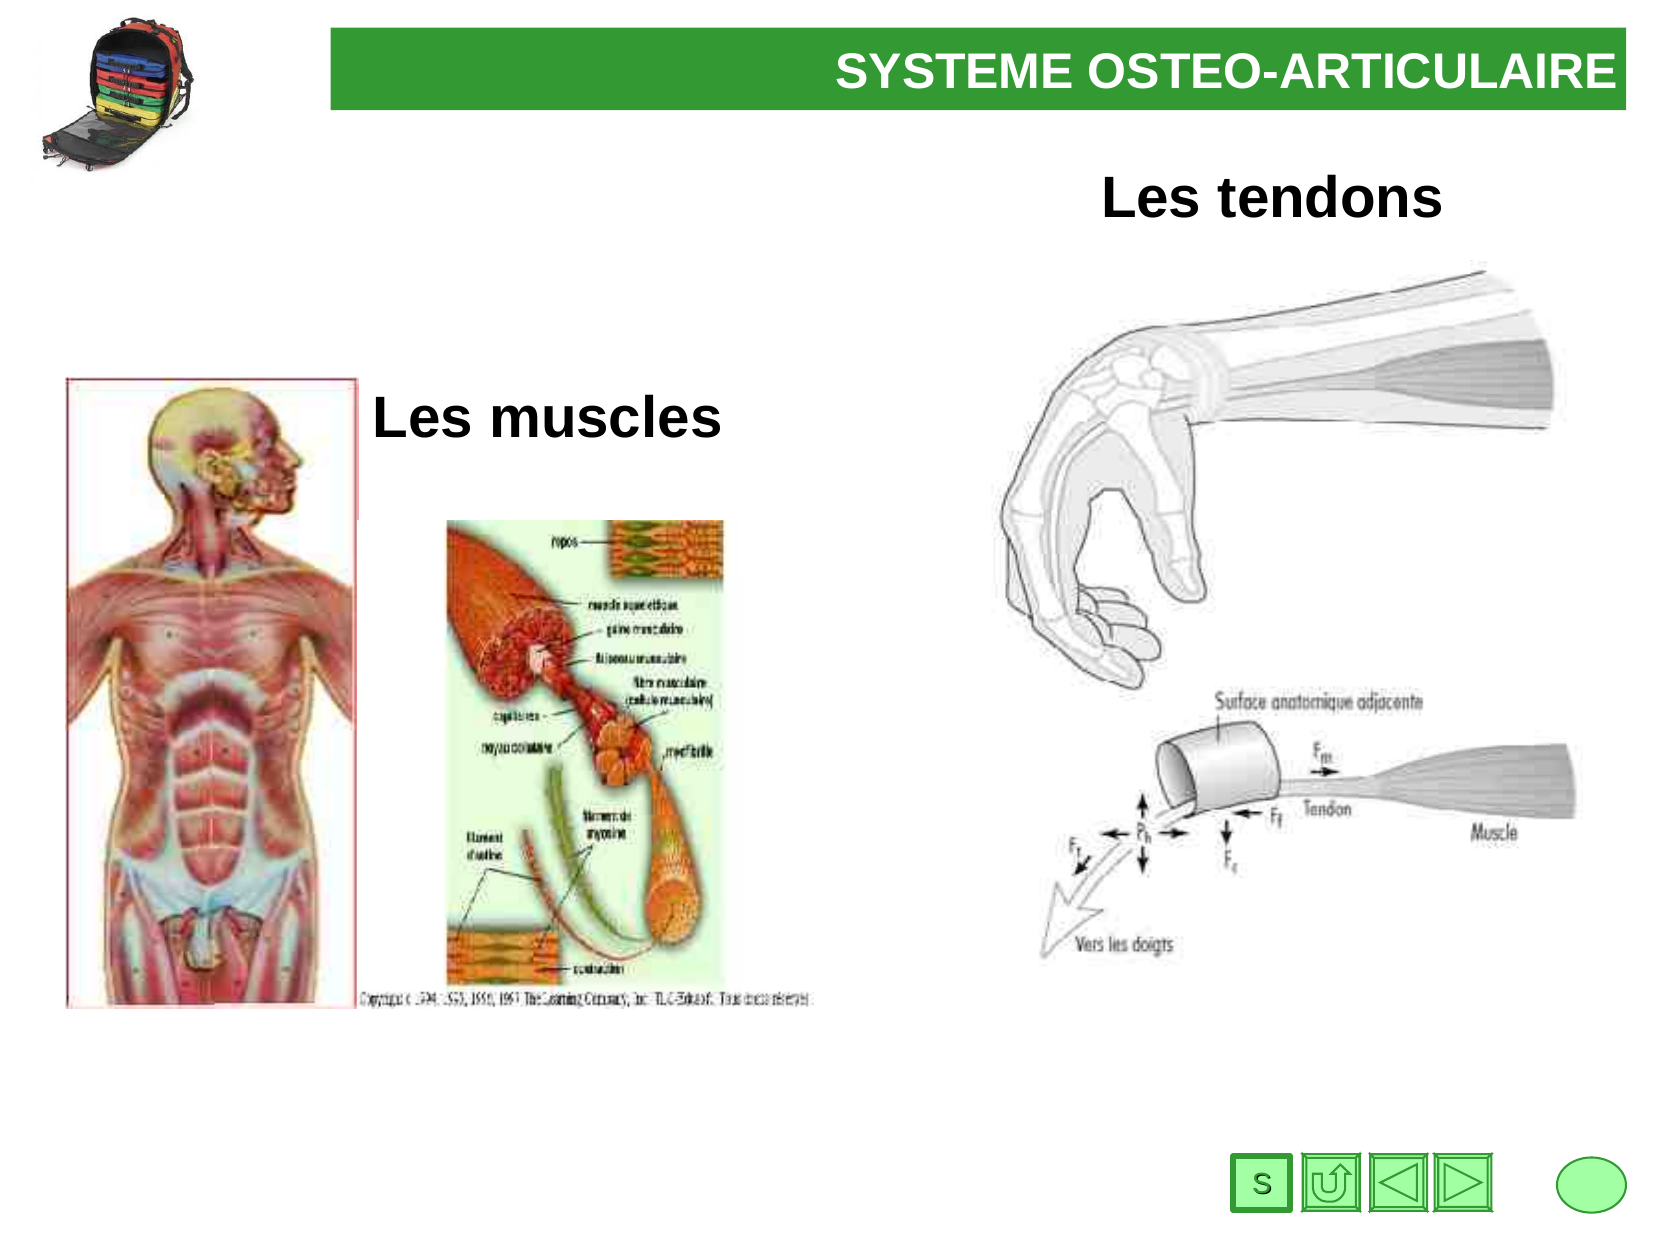

# SYSTEME OSTEO-ARTICULAIRE
Les tendons
Les muscles